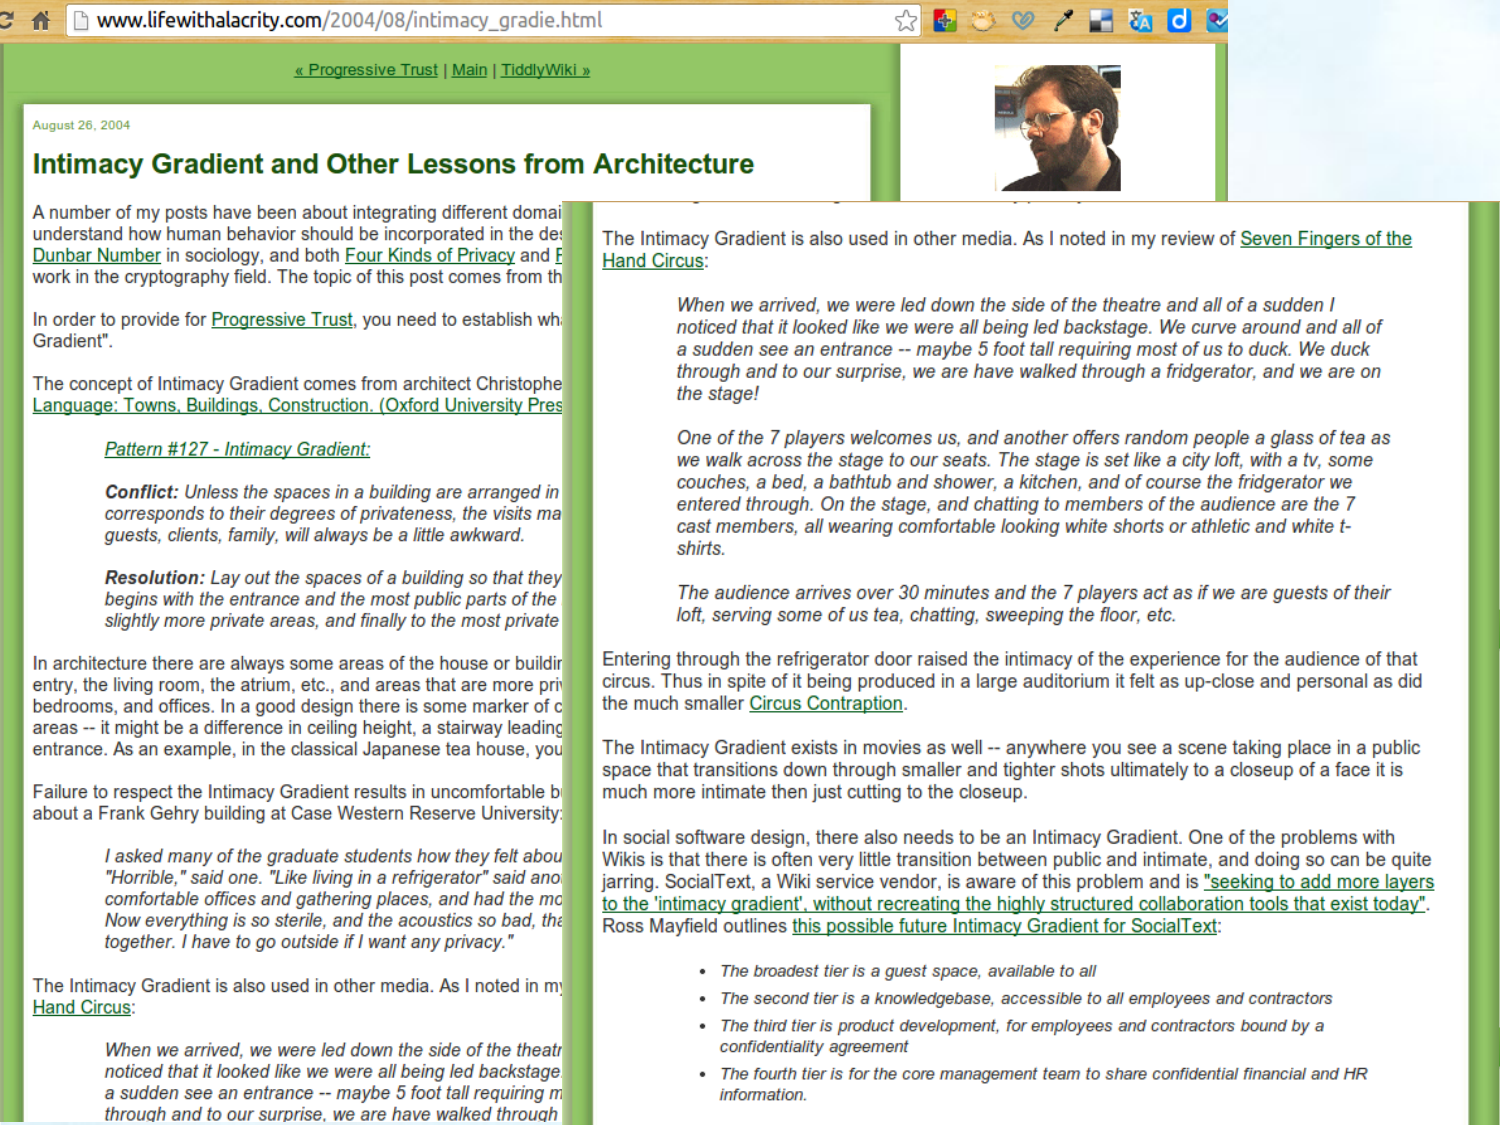

# 127 INTIMACY GRADIENT**
Source: http://www.lifewithalacrity.com/2004/08/intimacy_gradie.html
Incubating Service Systems Thinking
July 2014
28